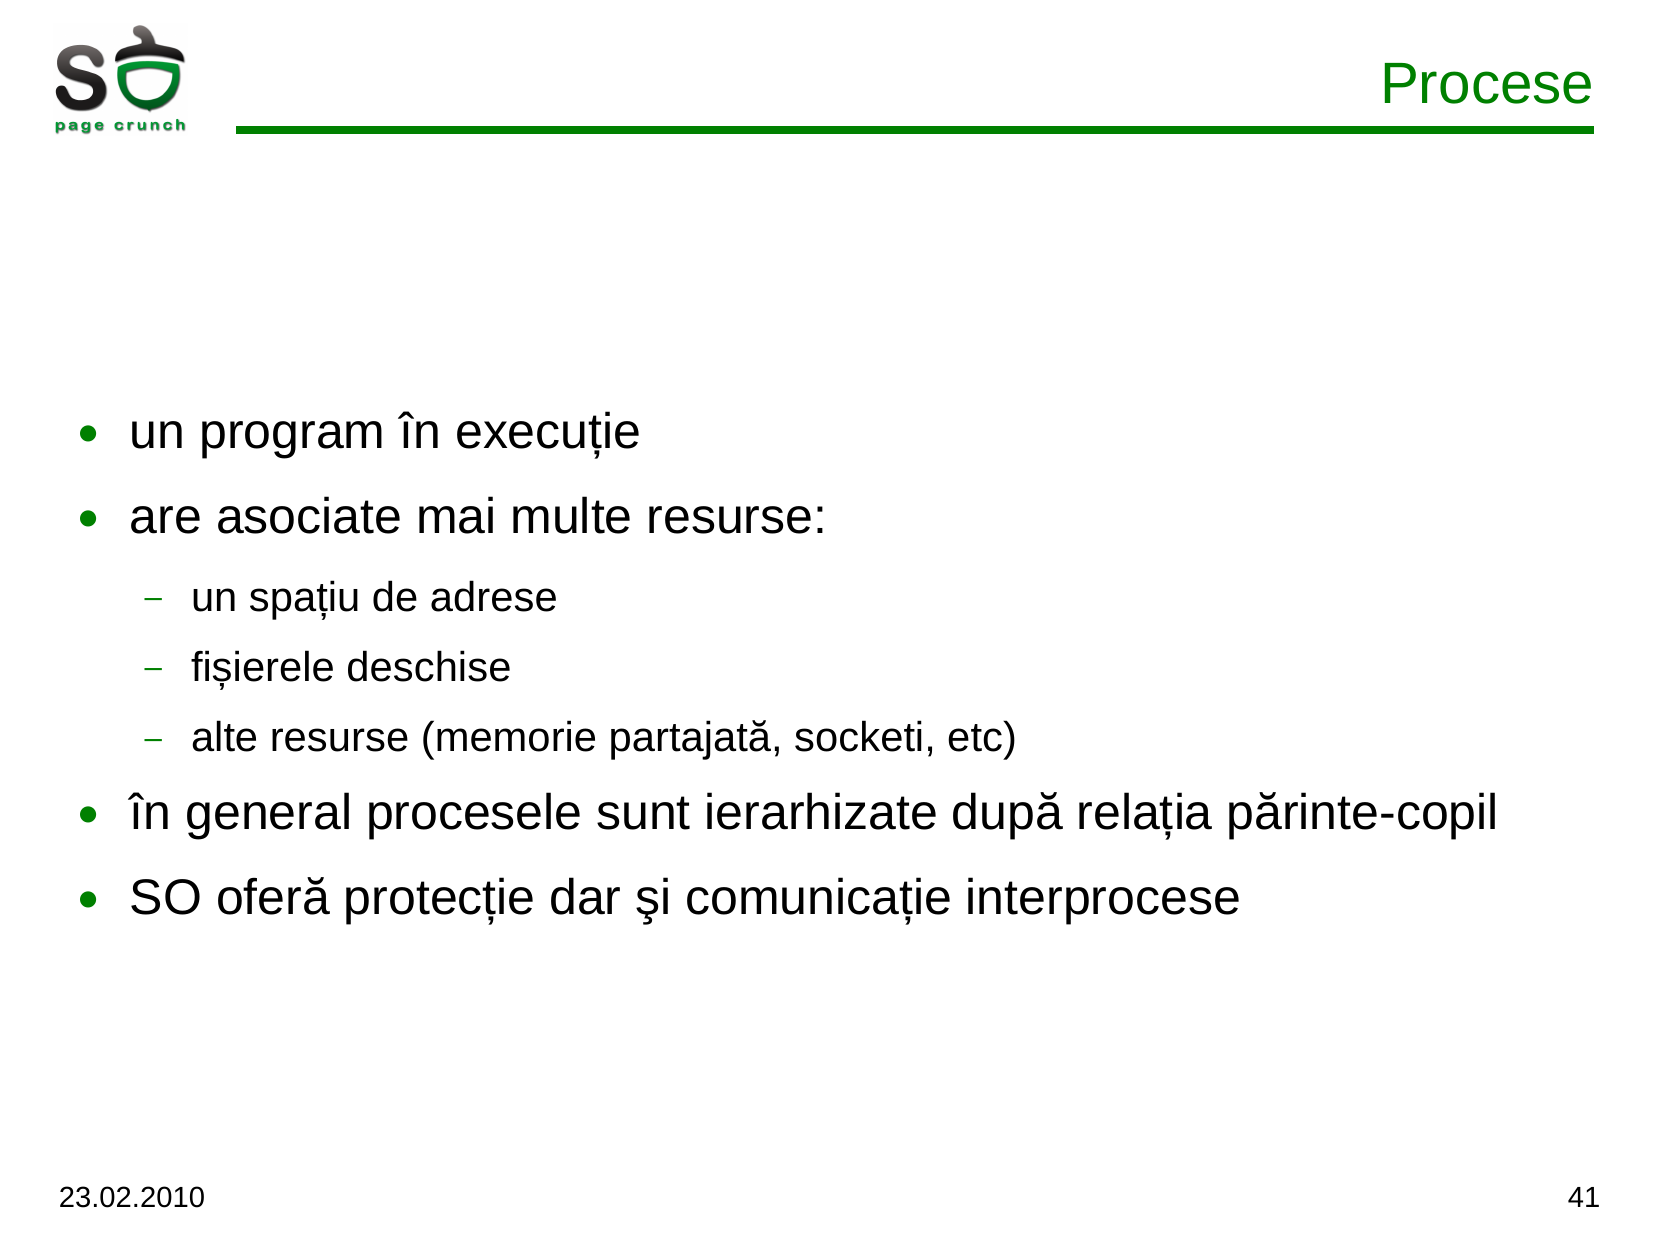

# Procese
un program în execuție
are asociate mai multe resurse:
un spațiu de adrese
fișierele deschise
alte resurse (memorie partajată, socketi, etc)
în general procesele sunt ierarhizate după relația părinte-copil
SO oferă protecție dar şi comunicație interprocese
23.02.2010
41